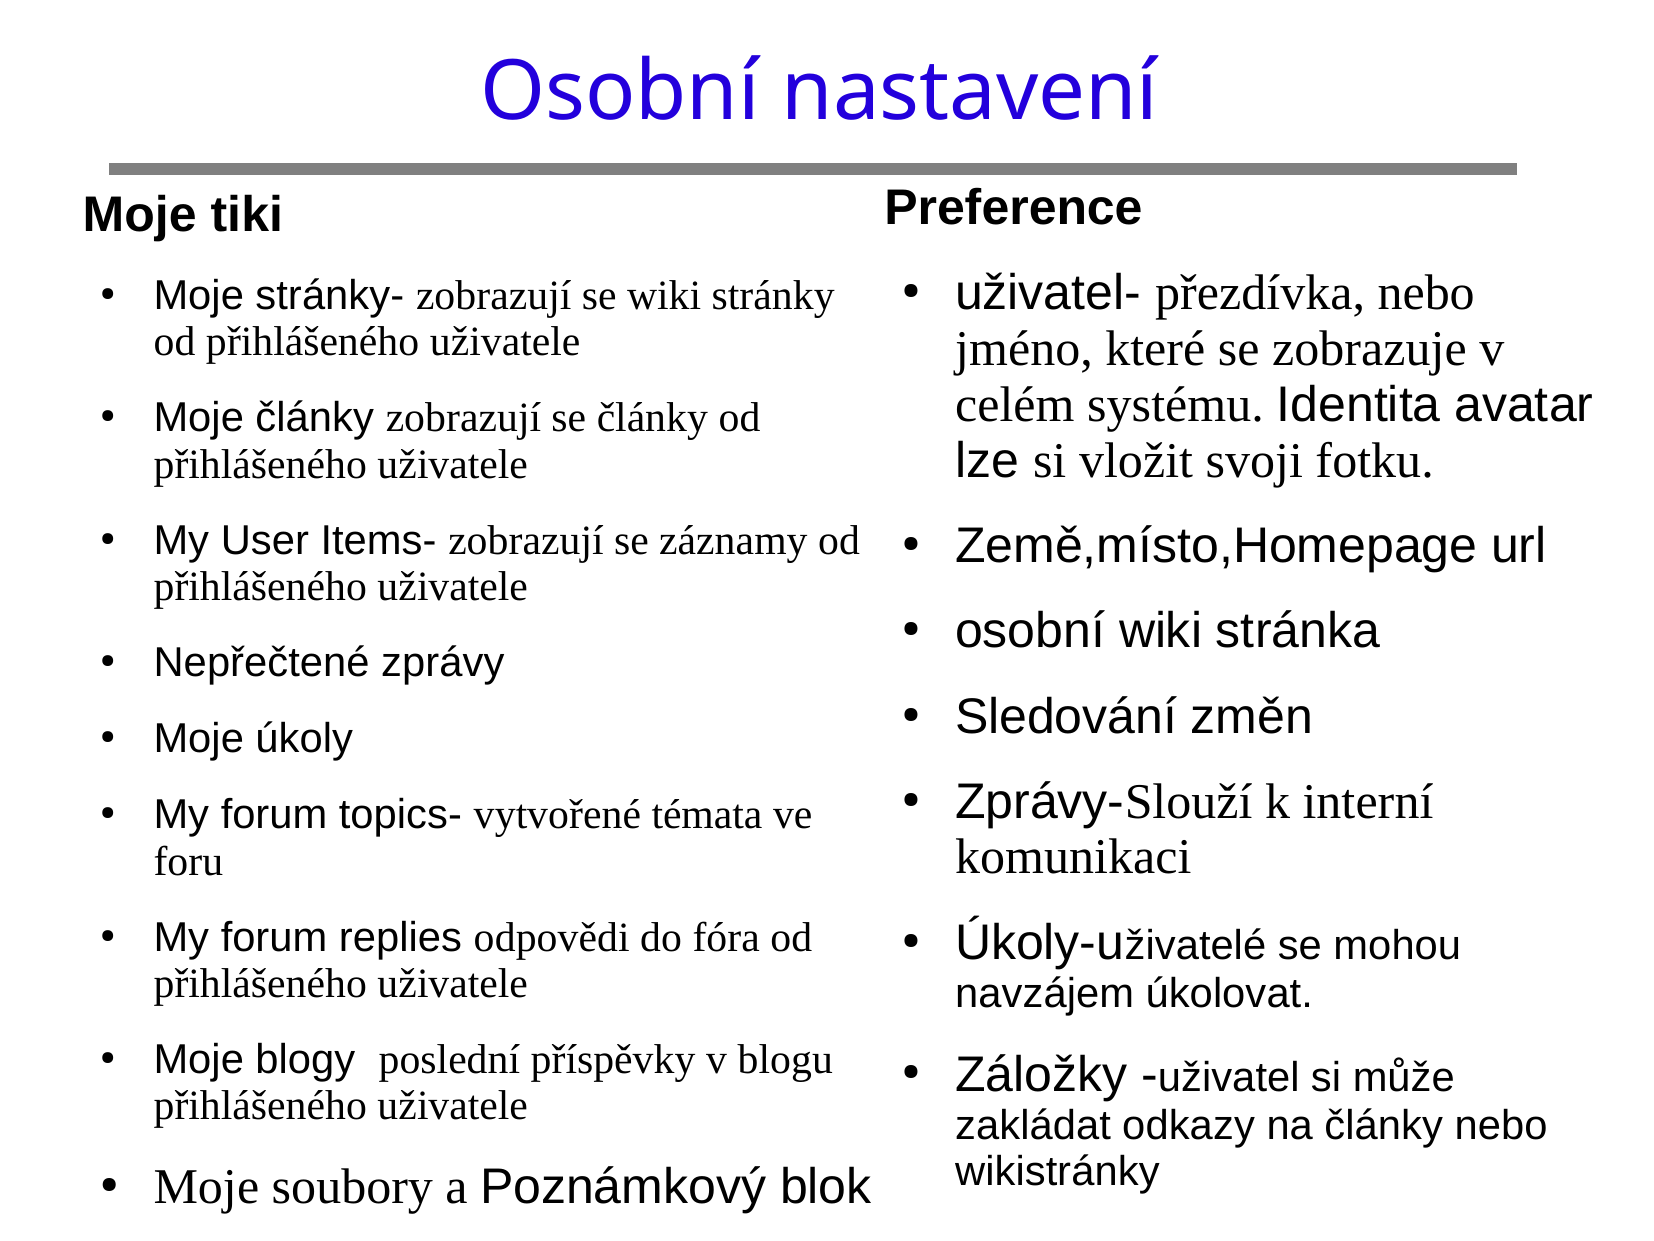

# Osobní nastavení
Preference
uživatel- přezdívka, nebo jméno, které se zobrazuje v celém systému. Identita avatar lze si vložit svoji fotku.
Země,místo,Homepage url
osobní wiki stránka
Sledování změn
Zprávy-Slouží k interní komunikaci
Úkoly-uživatelé se mohou navzájem úkolovat.
Záložky -uživatel si může zakládat odkazy na články nebo wikistránky
Moje tiki
Moje stránky- zobrazují se wiki stránky od přihlášeného uživatele
Moje články zobrazují se články od přihlášeného uživatele
My User Items- zobrazují se záznamy od přihlášeného uživatele
Nepřečtené zprávy
Moje úkoly
My forum topics- vytvořené témata ve foru
My forum replies odpovědi do fóra od přihlášeného uživatele
Moje blogy poslední příspěvky v blogu přihlášeného uživatele
Moje soubory a Poznámkový blok